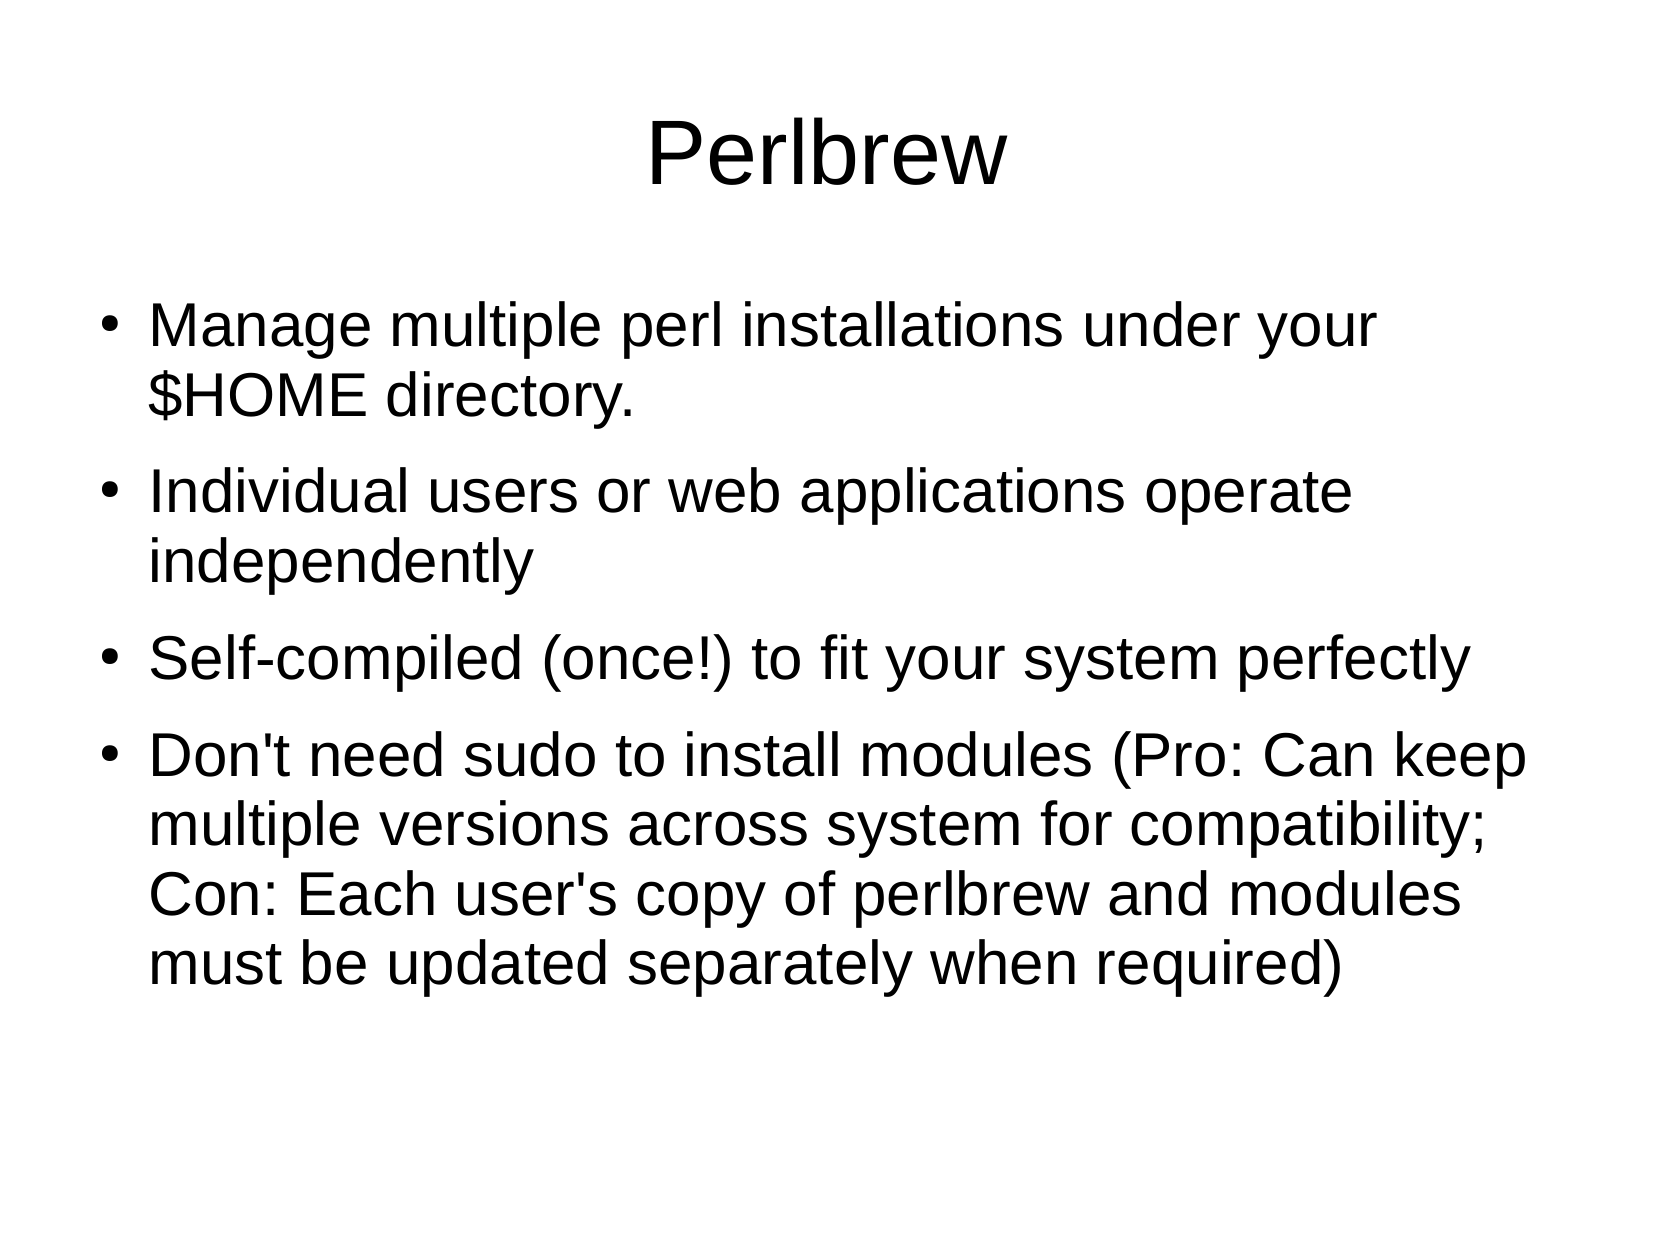

# Perlbrew
Manage multiple perl installations under your $HOME directory.
Individual users or web applications operate independently
Self-compiled (once!) to fit your system perfectly
Don't need sudo to install modules (Pro: Can keep multiple versions across system for compatibility; Con: Each user's copy of perlbrew and modules must be updated separately when required)